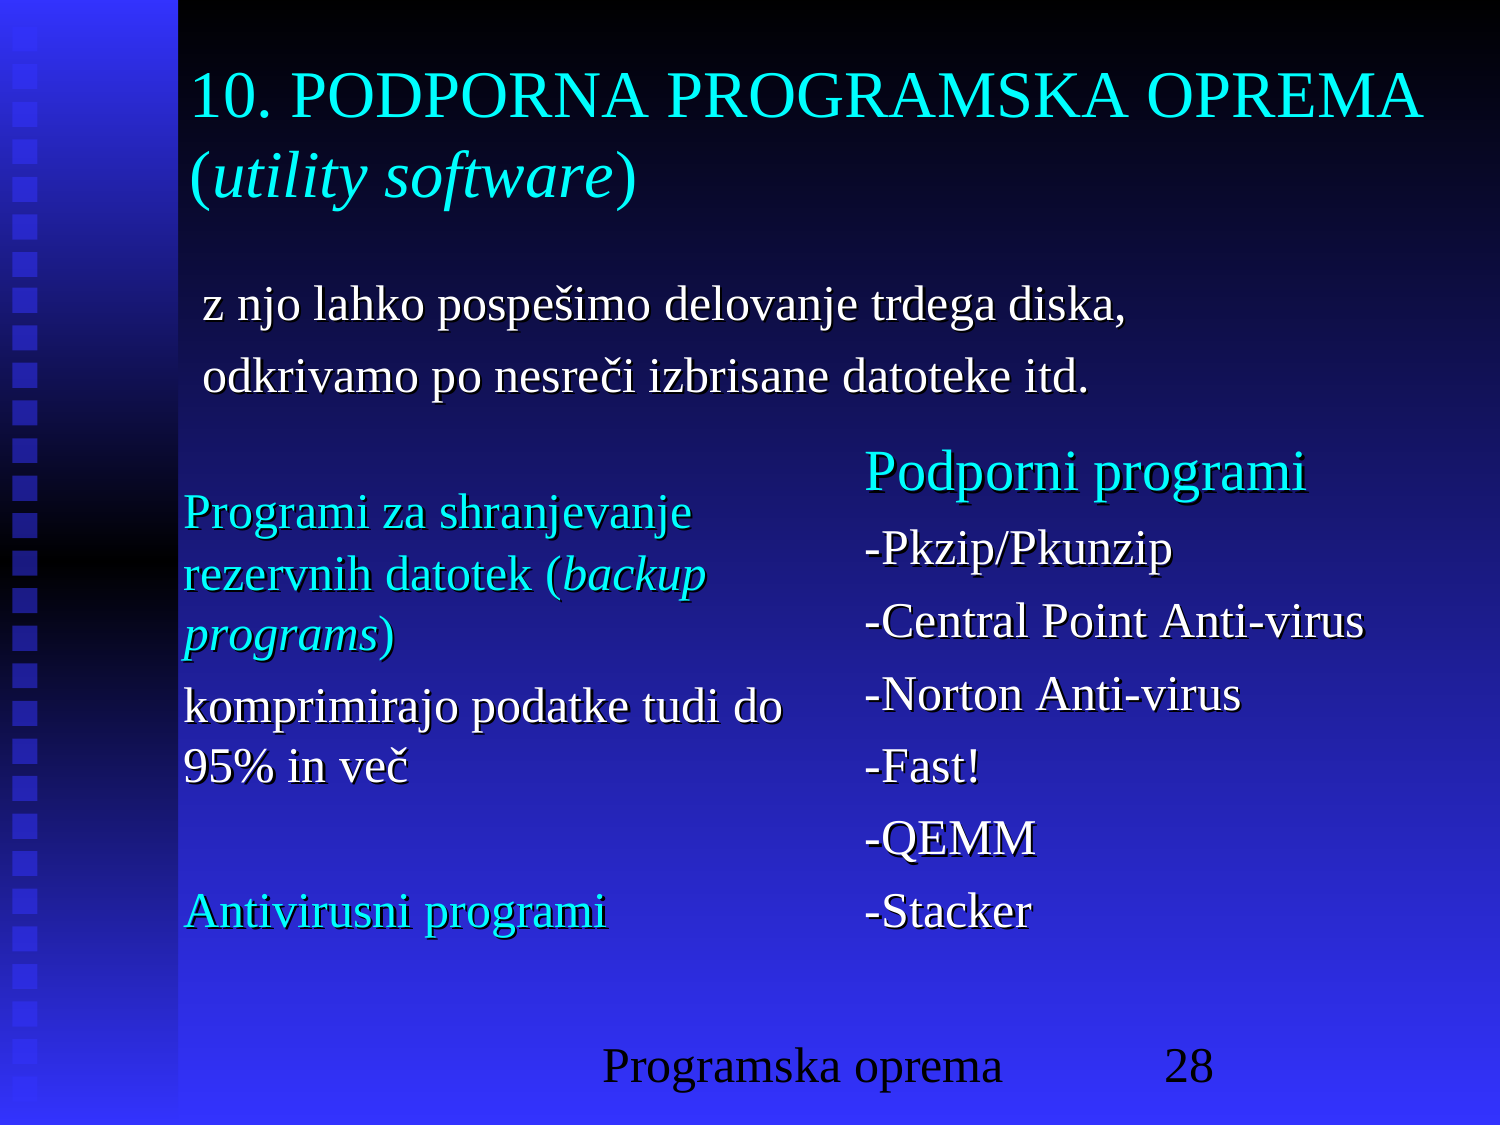

# 10. PODPORNA PROGRAMSKA OPREMA (utility software)
z njo lahko pospešimo delovanje trdega diska,
odkrivamo po nesreči izbrisane datoteke itd.
Podporni programi
-Pkzip/Pkunzip
-Central Point Anti-virus
-Norton Anti-virus
-Fast!
-QEMM
-Stacker
	Programi za shranjevanje rezervnih datotek (backup programs)
	komprimirajo podatke tudi do 95% in več
	Antivirusni programi
Programska oprema
28